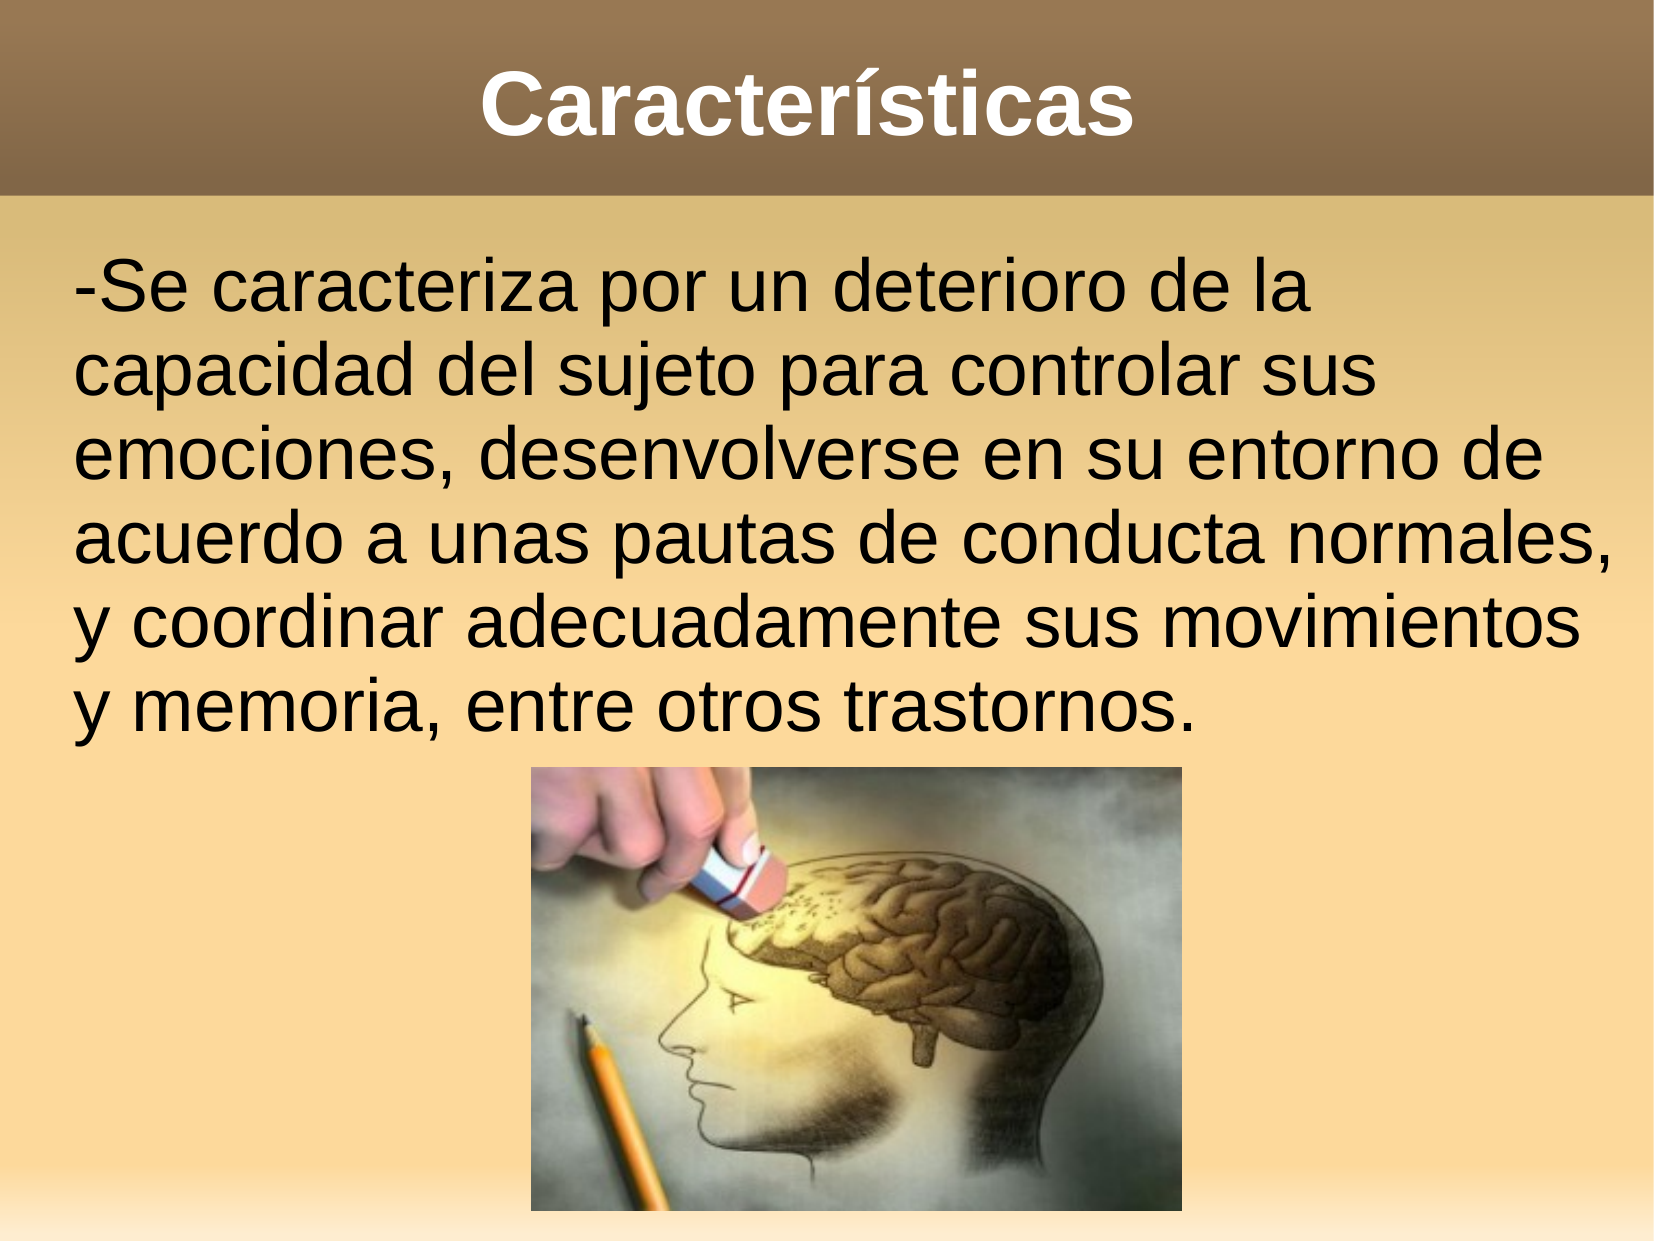

# Características
-Se caracteriza por un deterioro de la capacidad del sujeto para controlar sus emociones, desenvolverse en su entorno de acuerdo a unas pautas de conducta normales, y coordinar adecuadamente sus movimientos y memoria, entre otros trastornos.